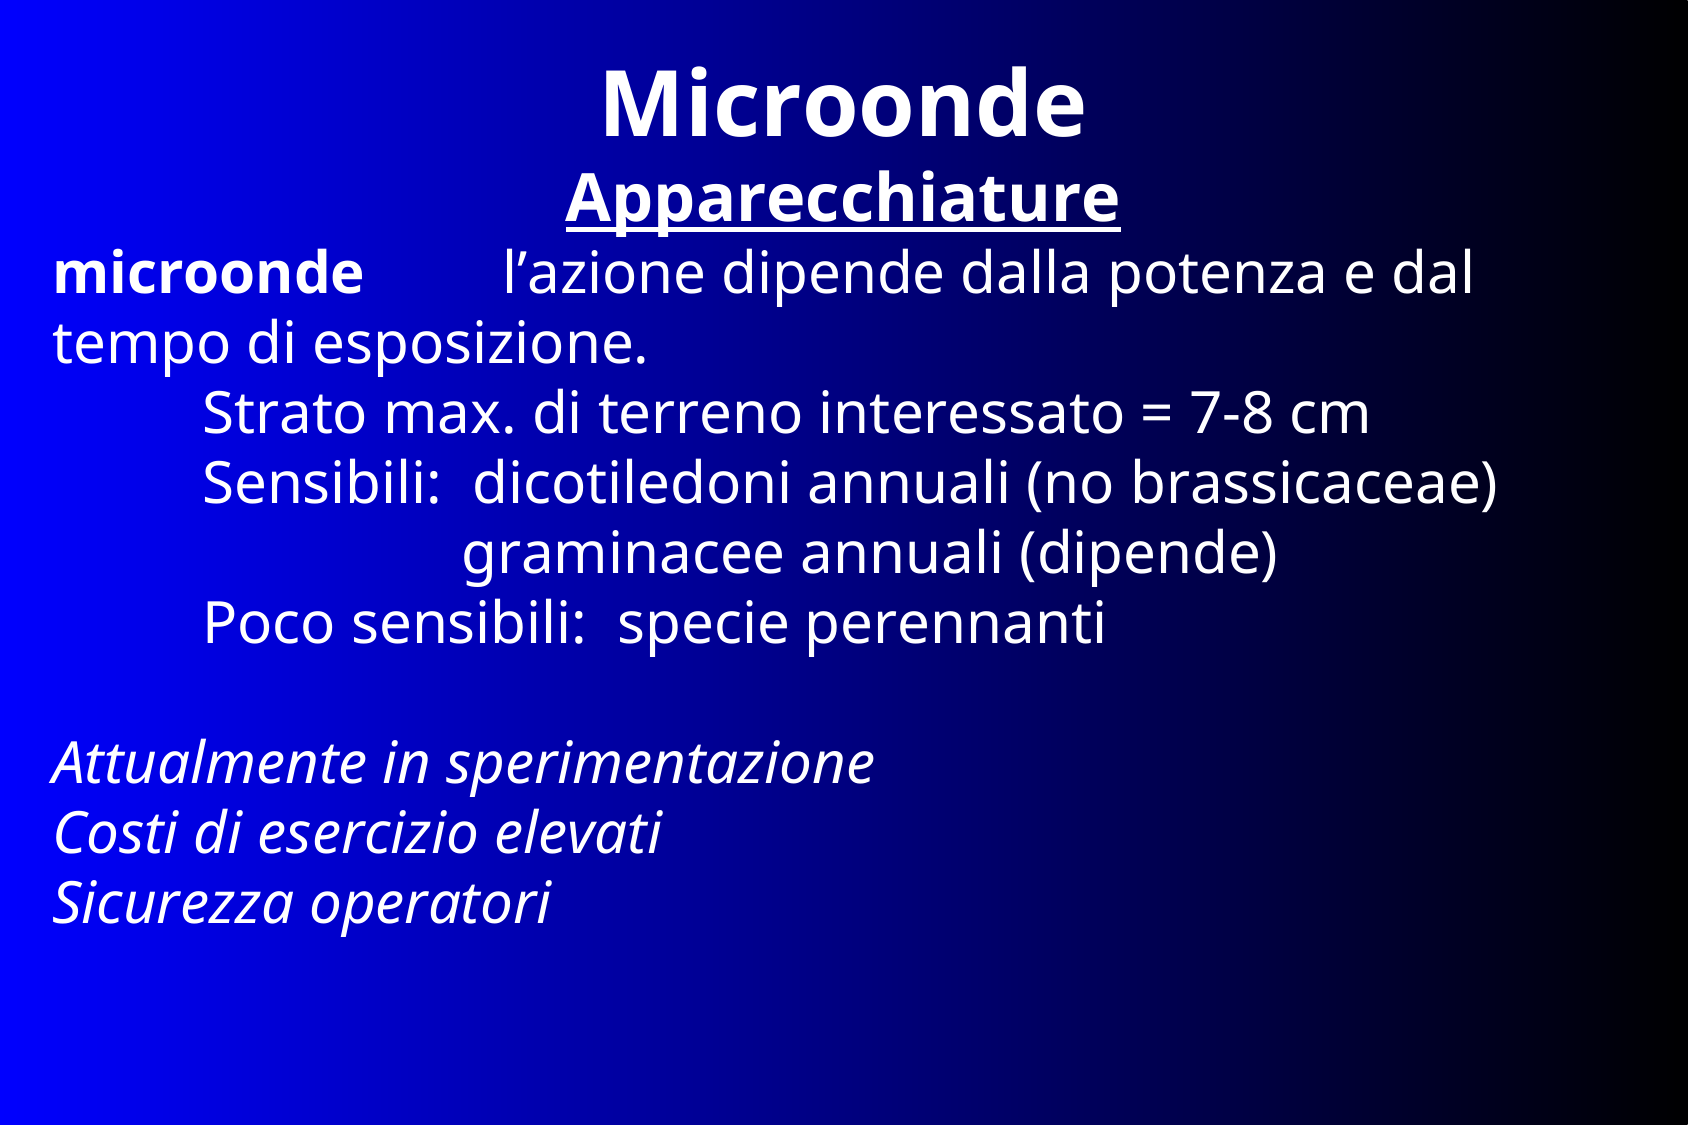

Microonde
Apparecchiature
microonde	l’azione dipende dalla potenza e dal tempo di esposizione.
Strato max. di terreno interessato = 7-8 cm
Sensibili: dicotiledoni annuali (no brassicaceae)
 graminacee annuali (dipende)
Poco sensibili: specie perennanti
Attualmente in sperimentazione
Costi di esercizio elevati
Sicurezza operatori